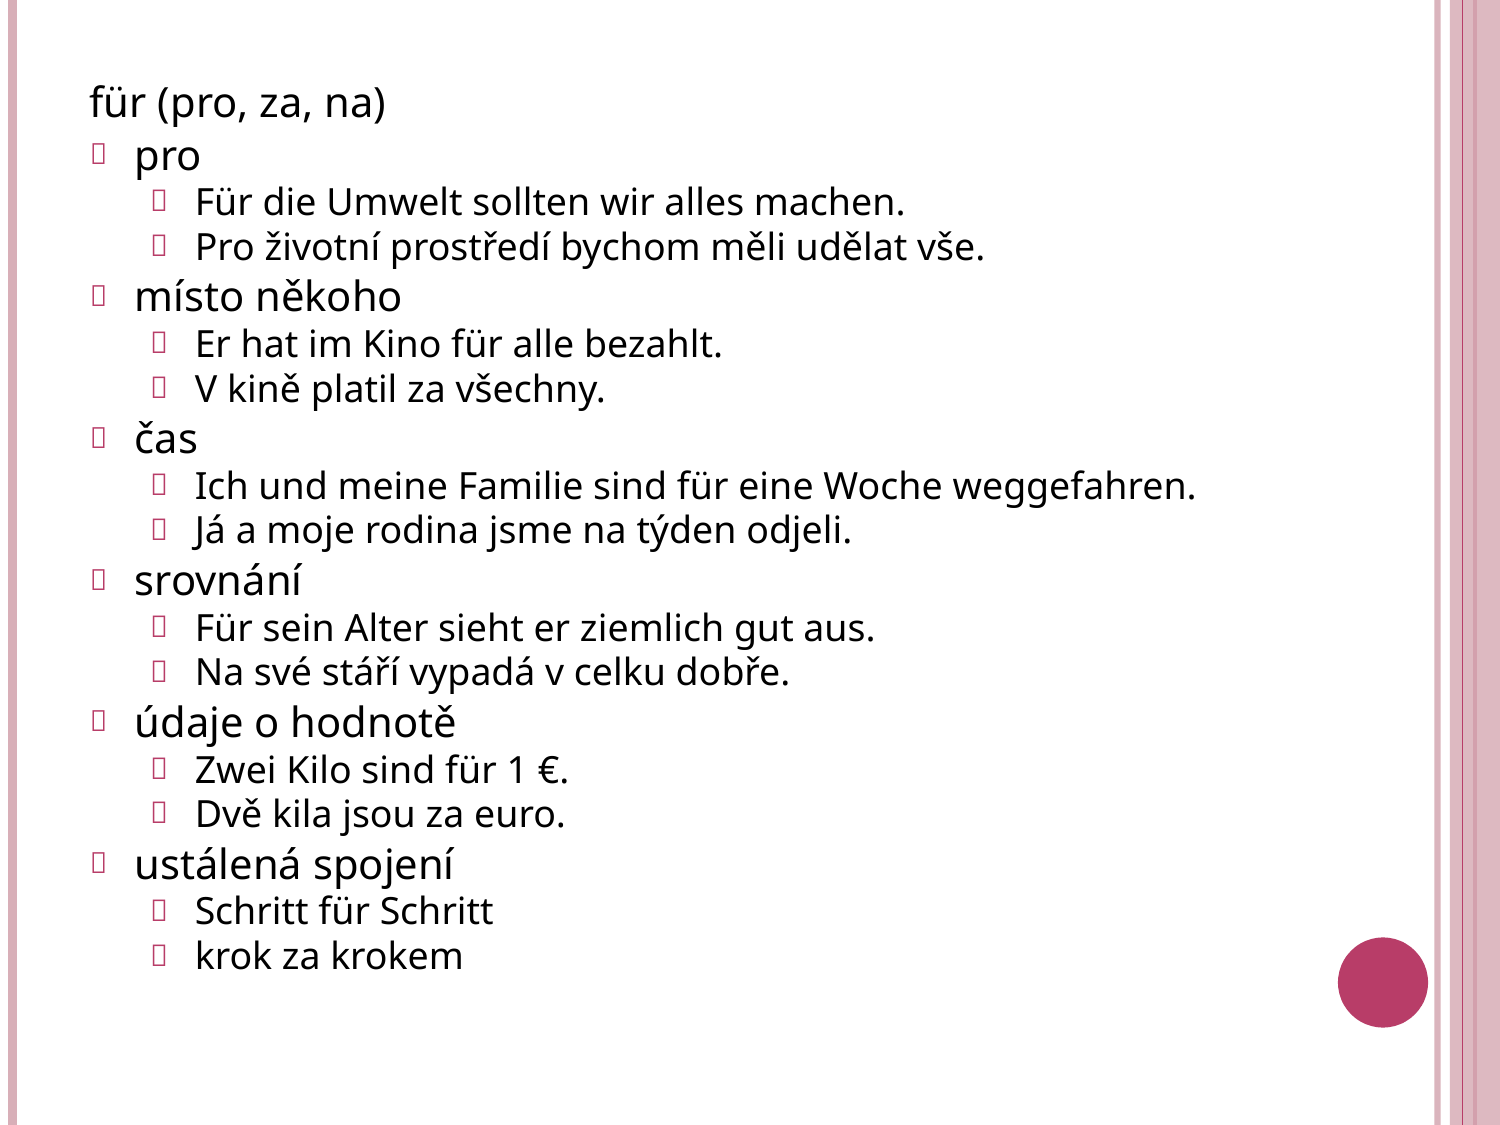

# für (pro, za, na)
pro
Für die Umwelt sollten wir alles machen.
Pro životní prostředí bychom měli udělat vše.
místo někoho
Er hat im Kino für alle bezahlt.
V kině platil za všechny.
čas
Ich und meine Familie sind für eine Woche weggefahren.
Já a moje rodina jsme na týden odjeli.
srovnání
Für sein Alter sieht er ziemlich gut aus.
Na své stáří vypadá v celku dobře.
údaje o hodnotě
Zwei Kilo sind für 1 €.
Dvě kila jsou za euro.
ustálená spojení
Schritt für Schritt
krok za krokem